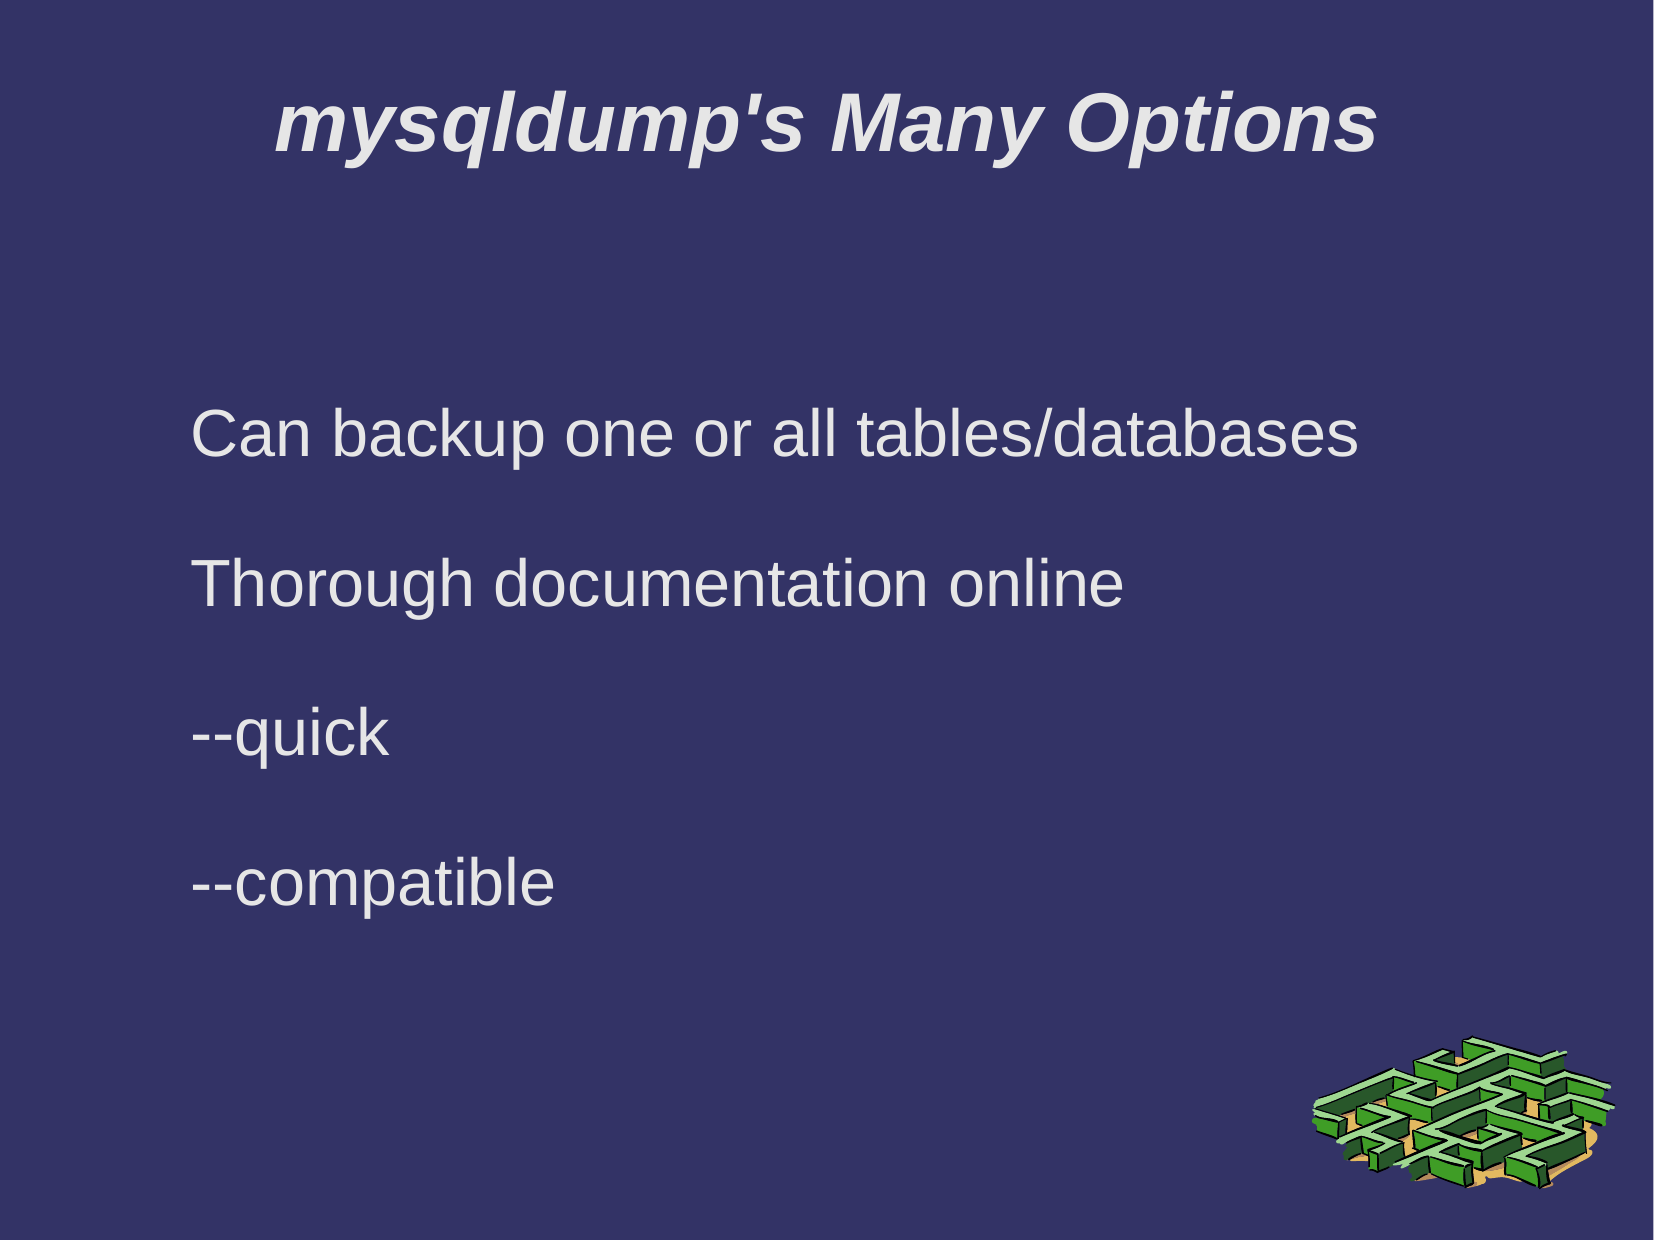

# mysqldump's Many Options
Can backup one or all tables/databases
Thorough documentation online
--quick
--compatible